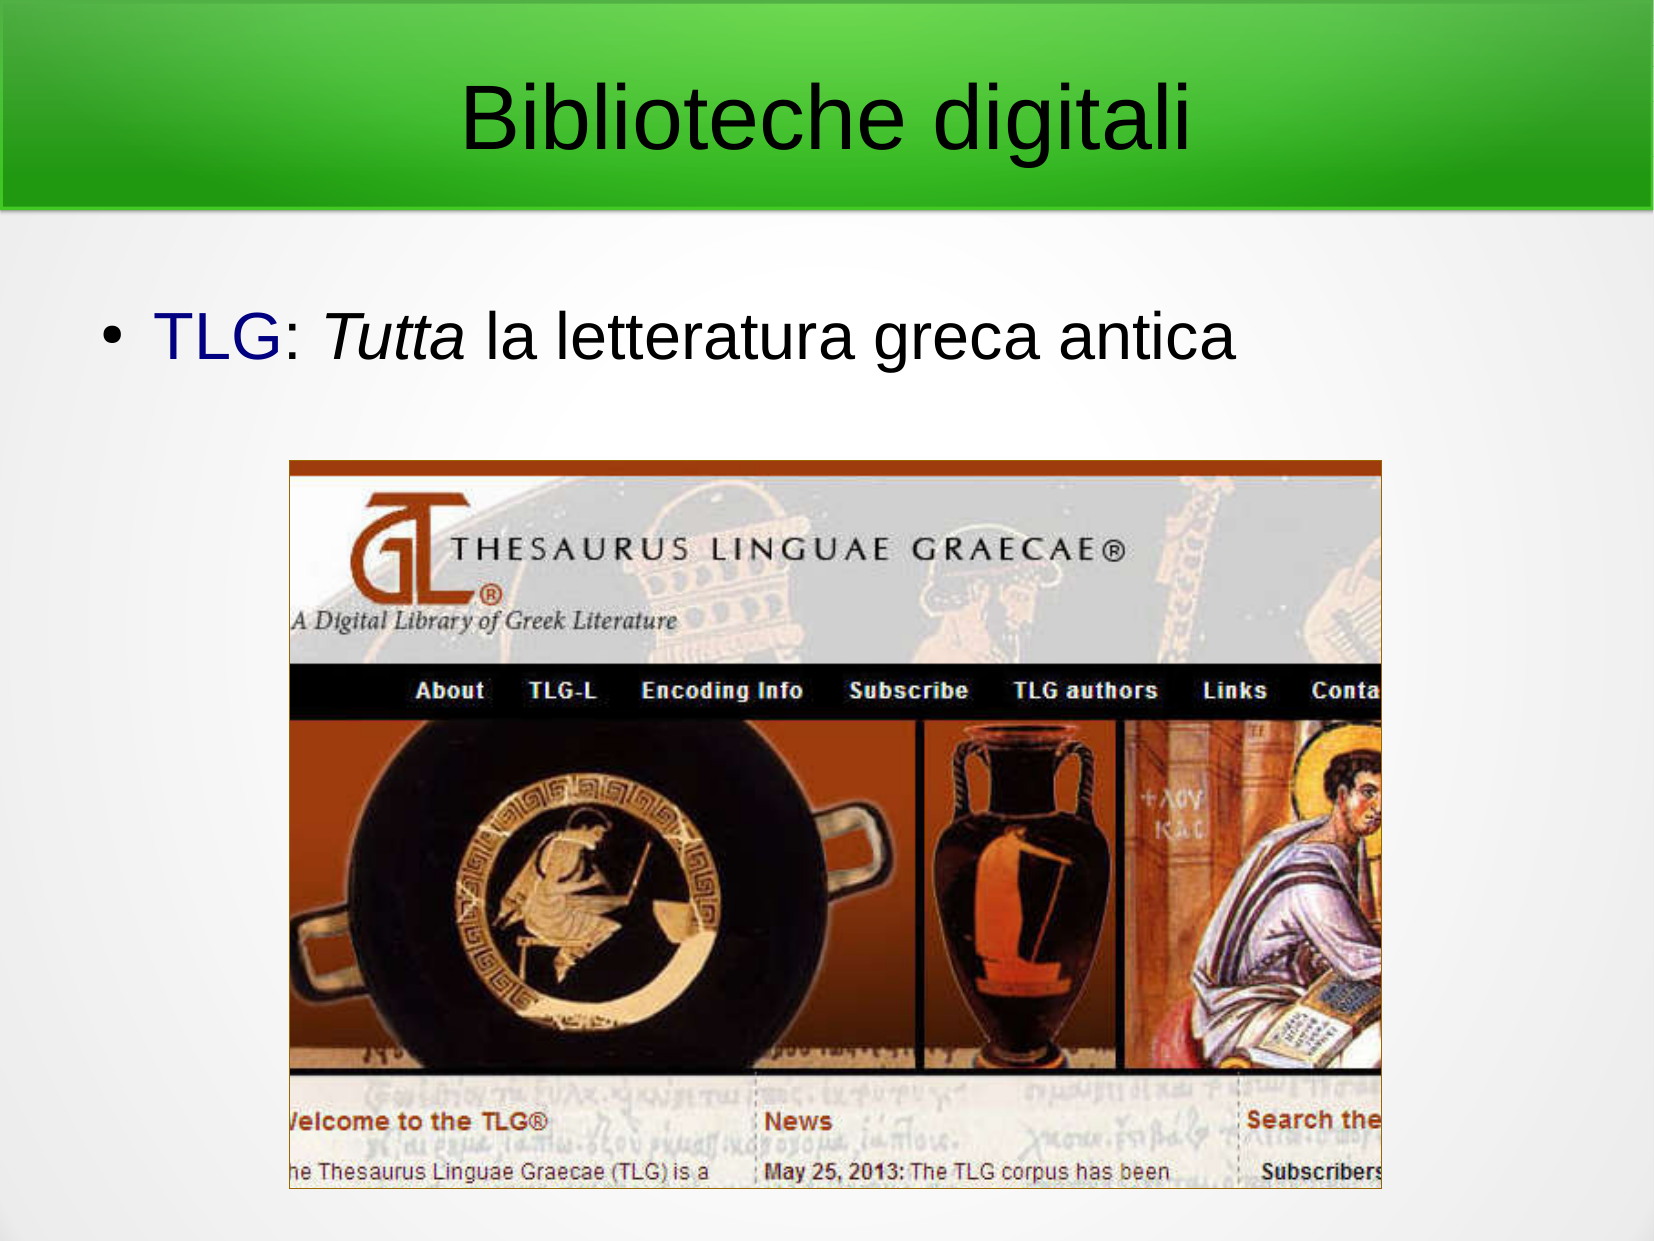

# Biblioteche digitali
TLG: Tutta la letteratura greca antica